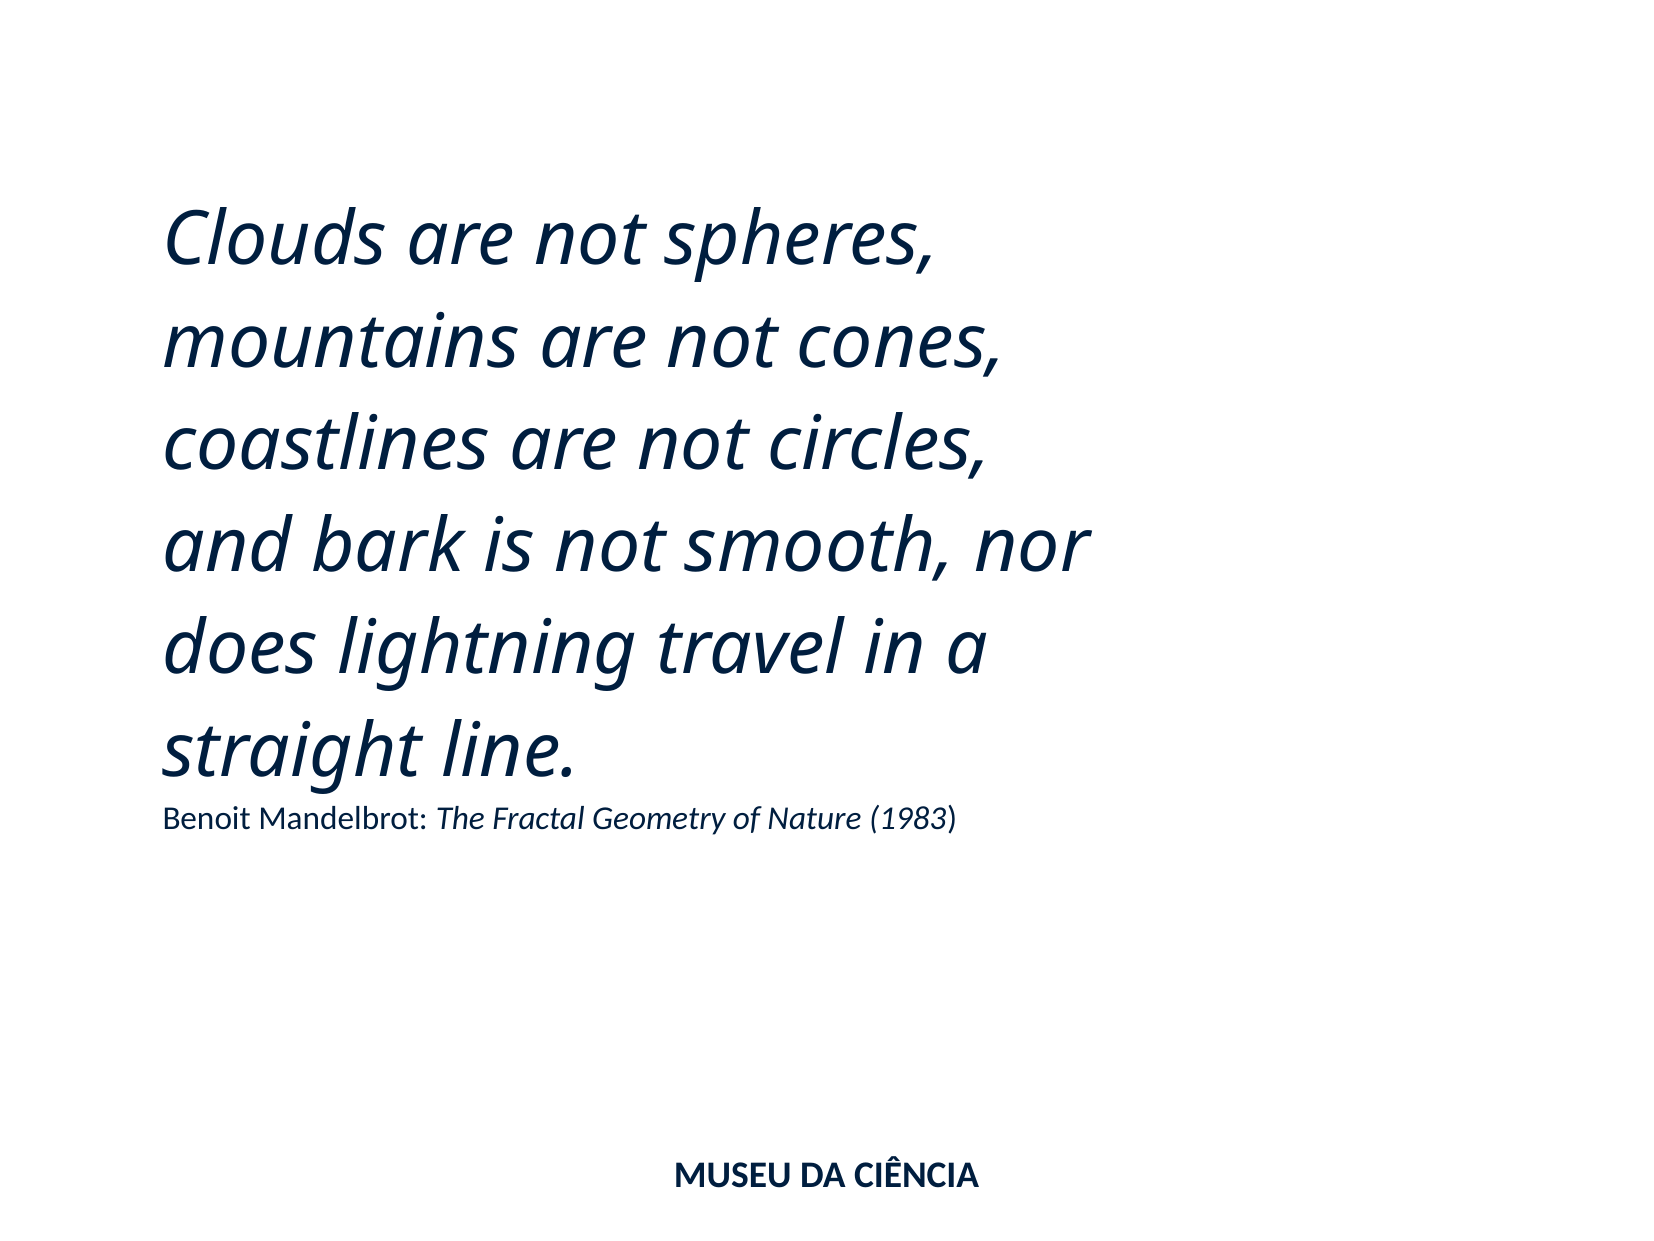

Clouds are not spheres,
mountains are not cones, coastlines are not circles, and bark is not smooth, nor does lightning travel in a straight line.
Benoit Mandelbrot: The Fractal Geometry of Nature (1983)
MUSEU DA CIÊNCIA